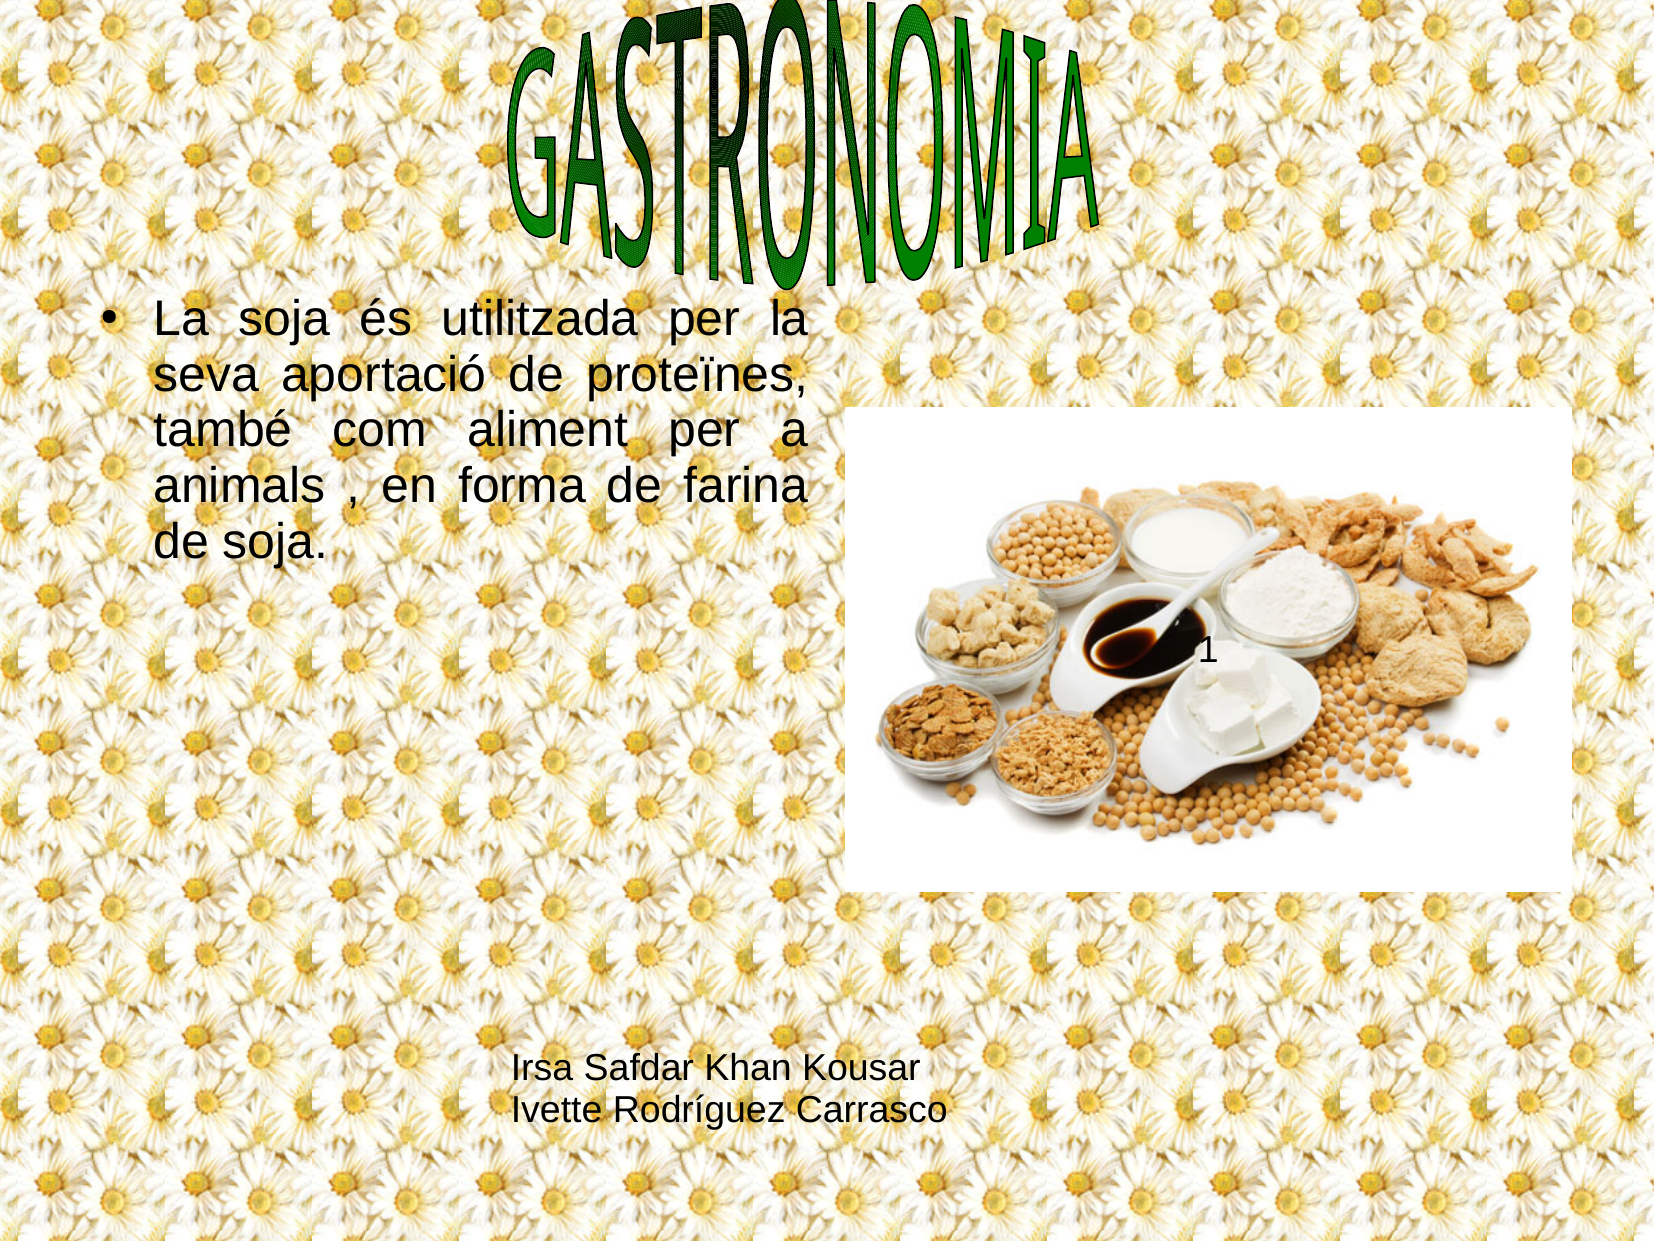

GASTRONOMIA
# La soja és utilitzada per la seva aportació de proteïnes, també com aliment per a animals , en forma de farina de soja.
Irsa Safdar Khan Kousar
Ivette Rodríguez Carrasco